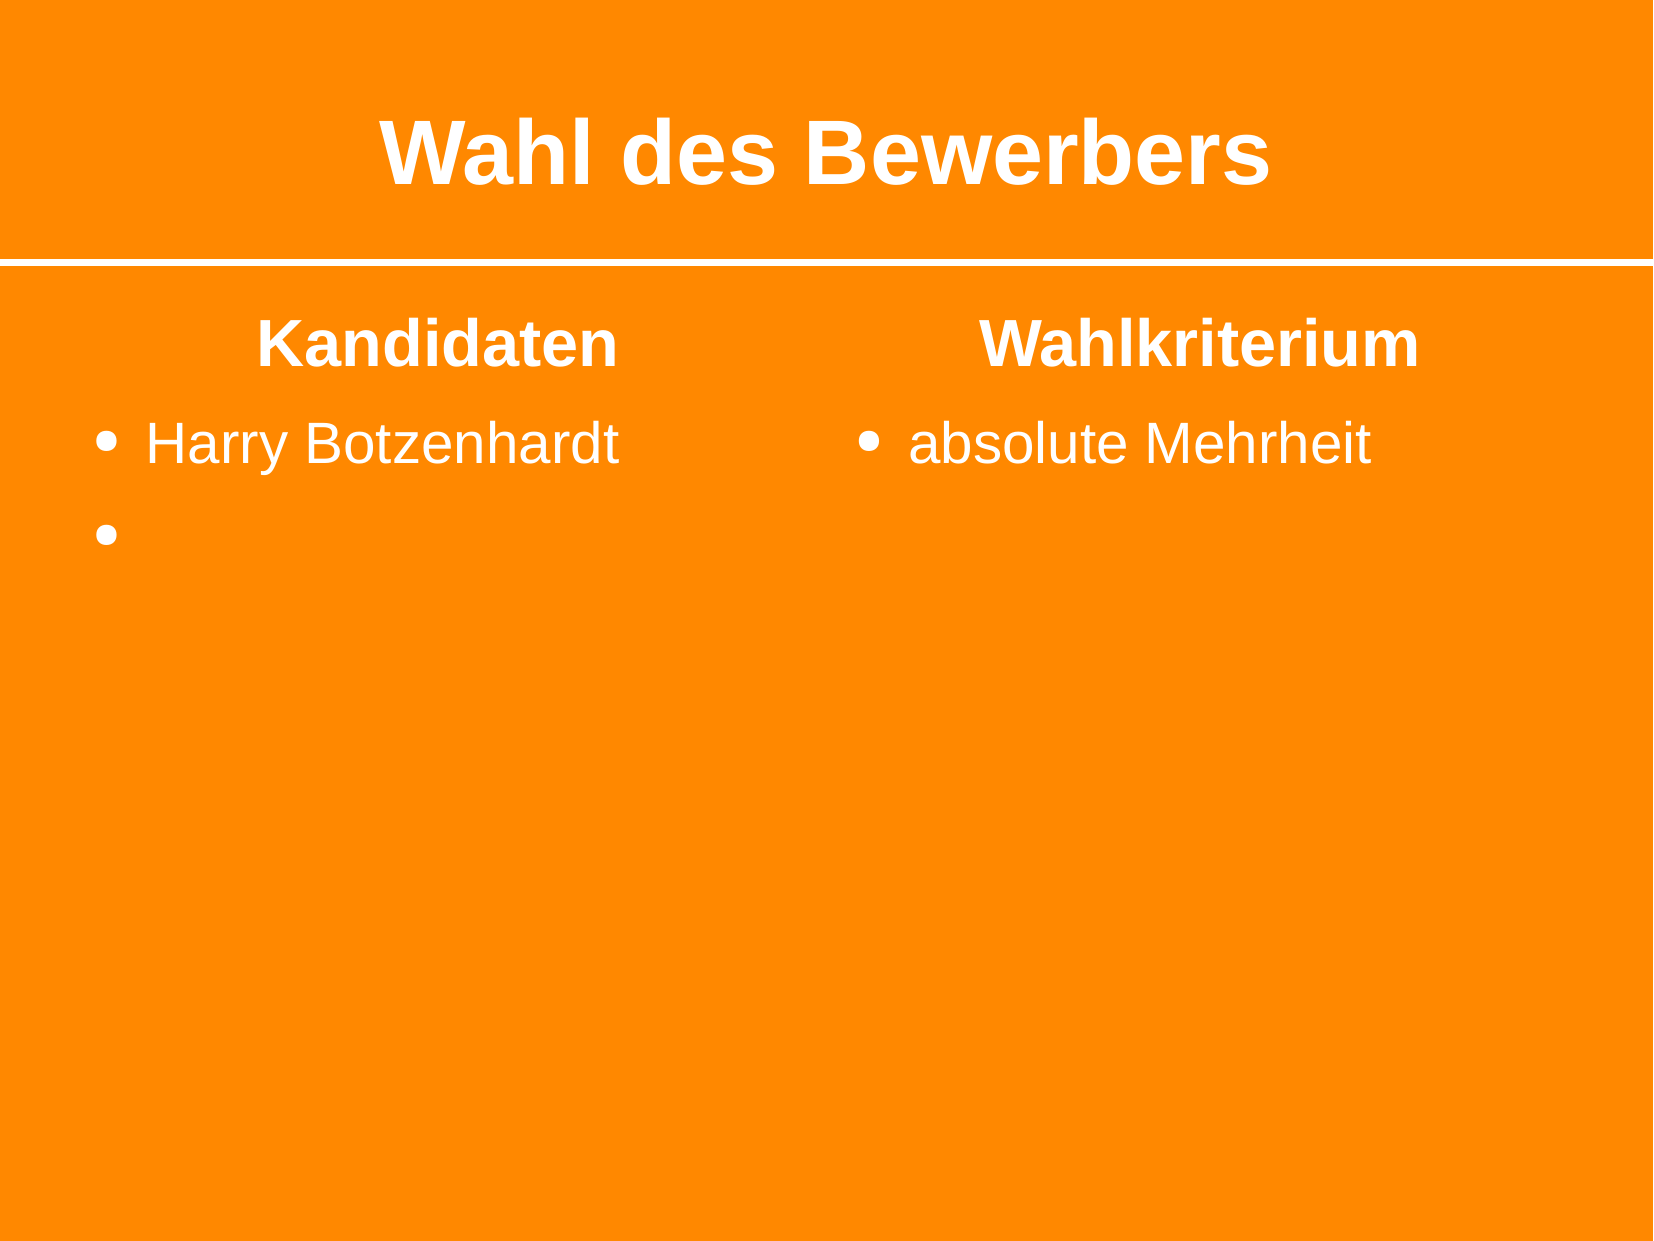

# Wahl des Bewerbers
Kandidaten
Harry Botzenhardt
Wahlkriterium
absolute Mehrheit